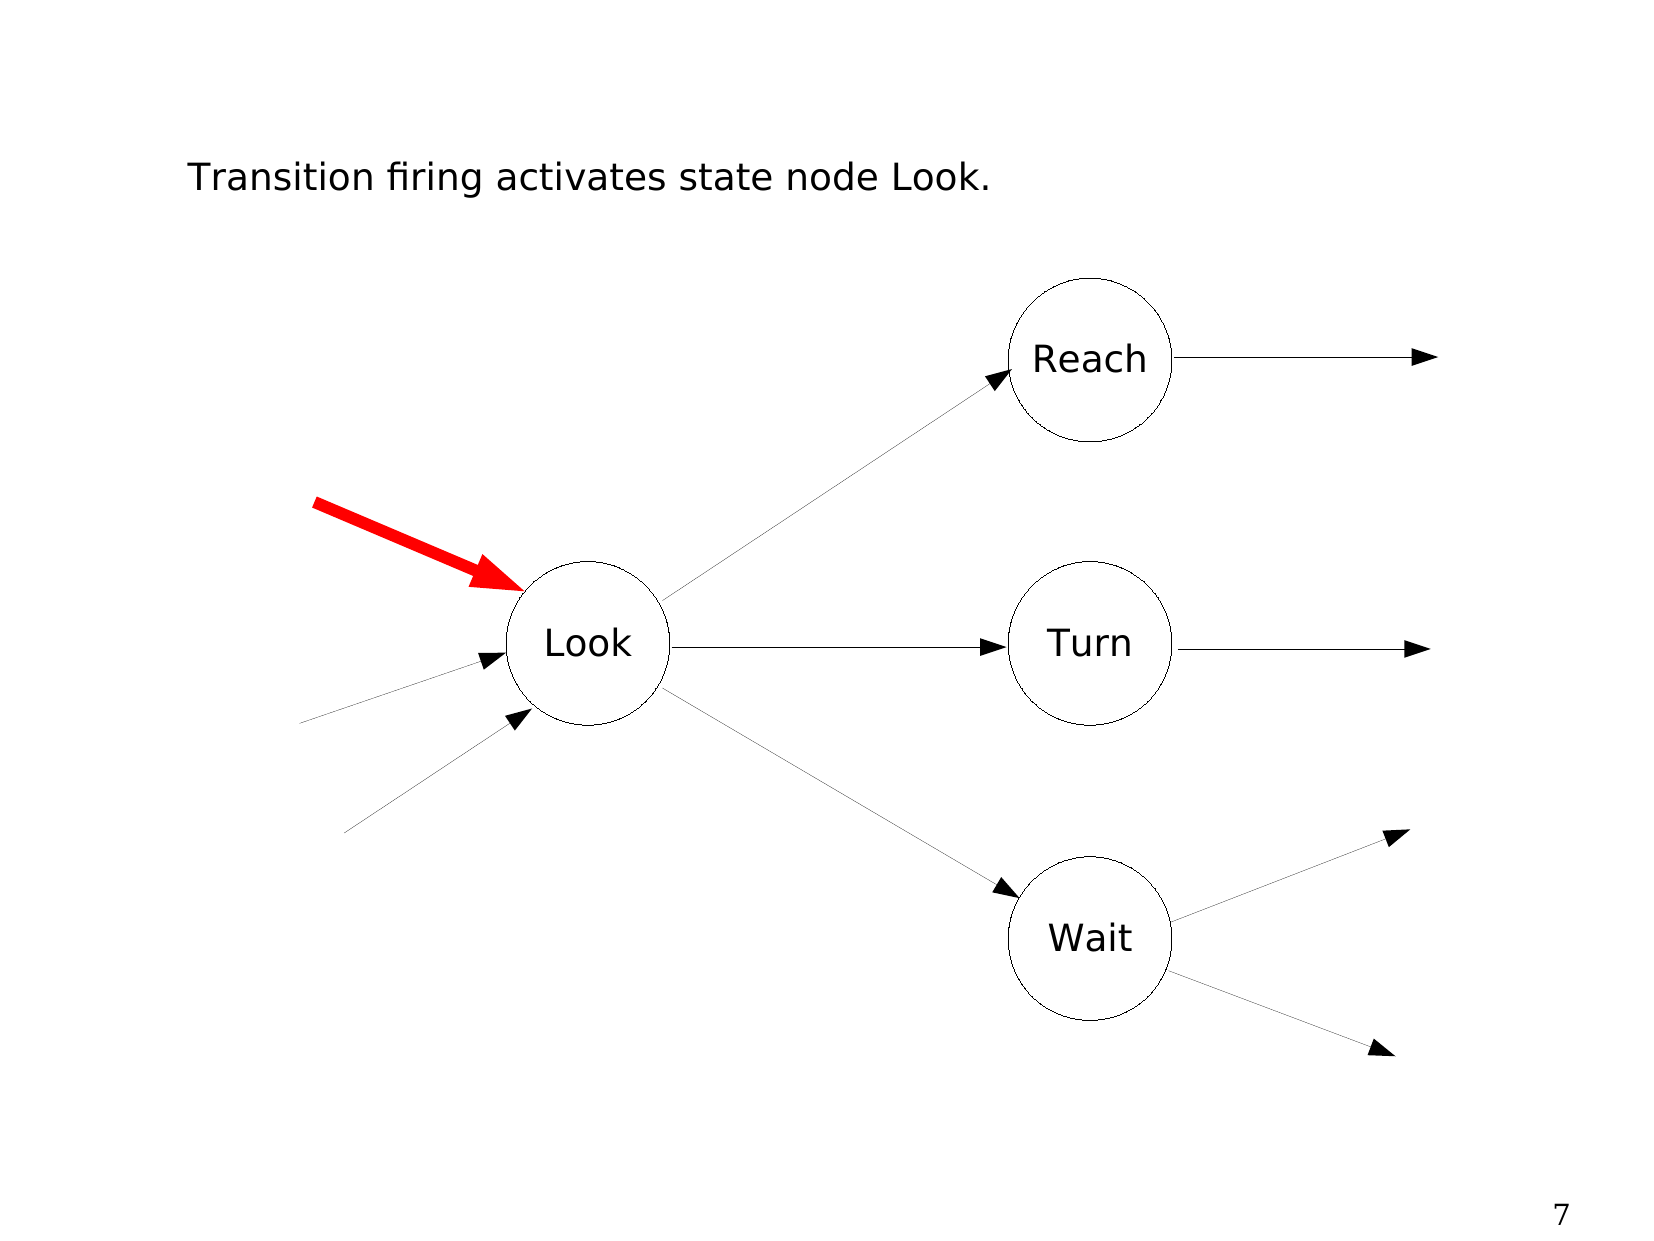

Transition firing activates state node Look.
Reach
Look
Turn
Wait
7